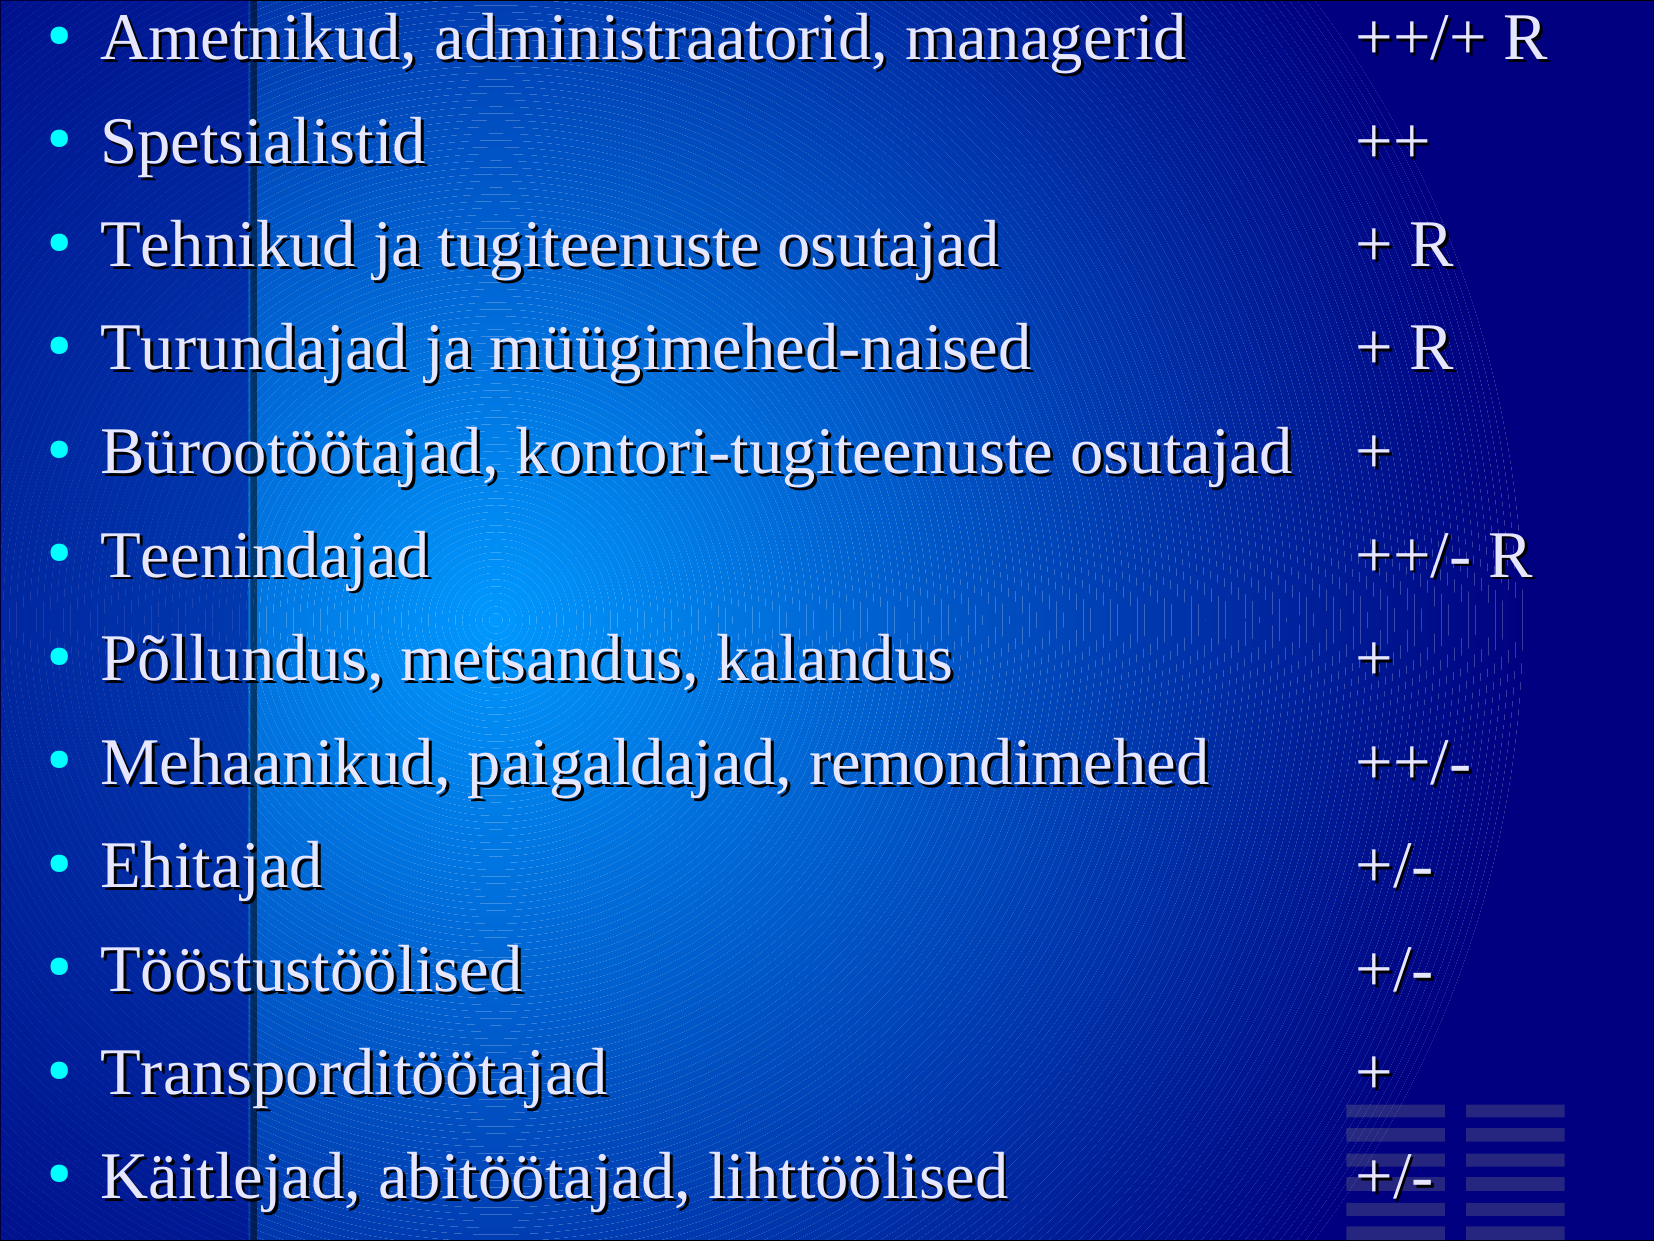

# Ametnikud, administraatorid, managerid 		++/+ R
Spetsialistid													++
Tehnikud ja tugiteenuste osutajad					+ R
Turundajad ja müügimehed-naised					+ R
Bürootöötajad, kontori-tugiteenuste osutajad	+
Teenindajad													++/- R
Põllundus, metsandus, kalandus						+
Mehaanikud, paigaldajad, remondimehed		++/-
Ehitajad														+/-
Tööstustöölised												+/-
Transporditöötajad											+
Käitlejad, abitöötajad, lihttöölised					+/-